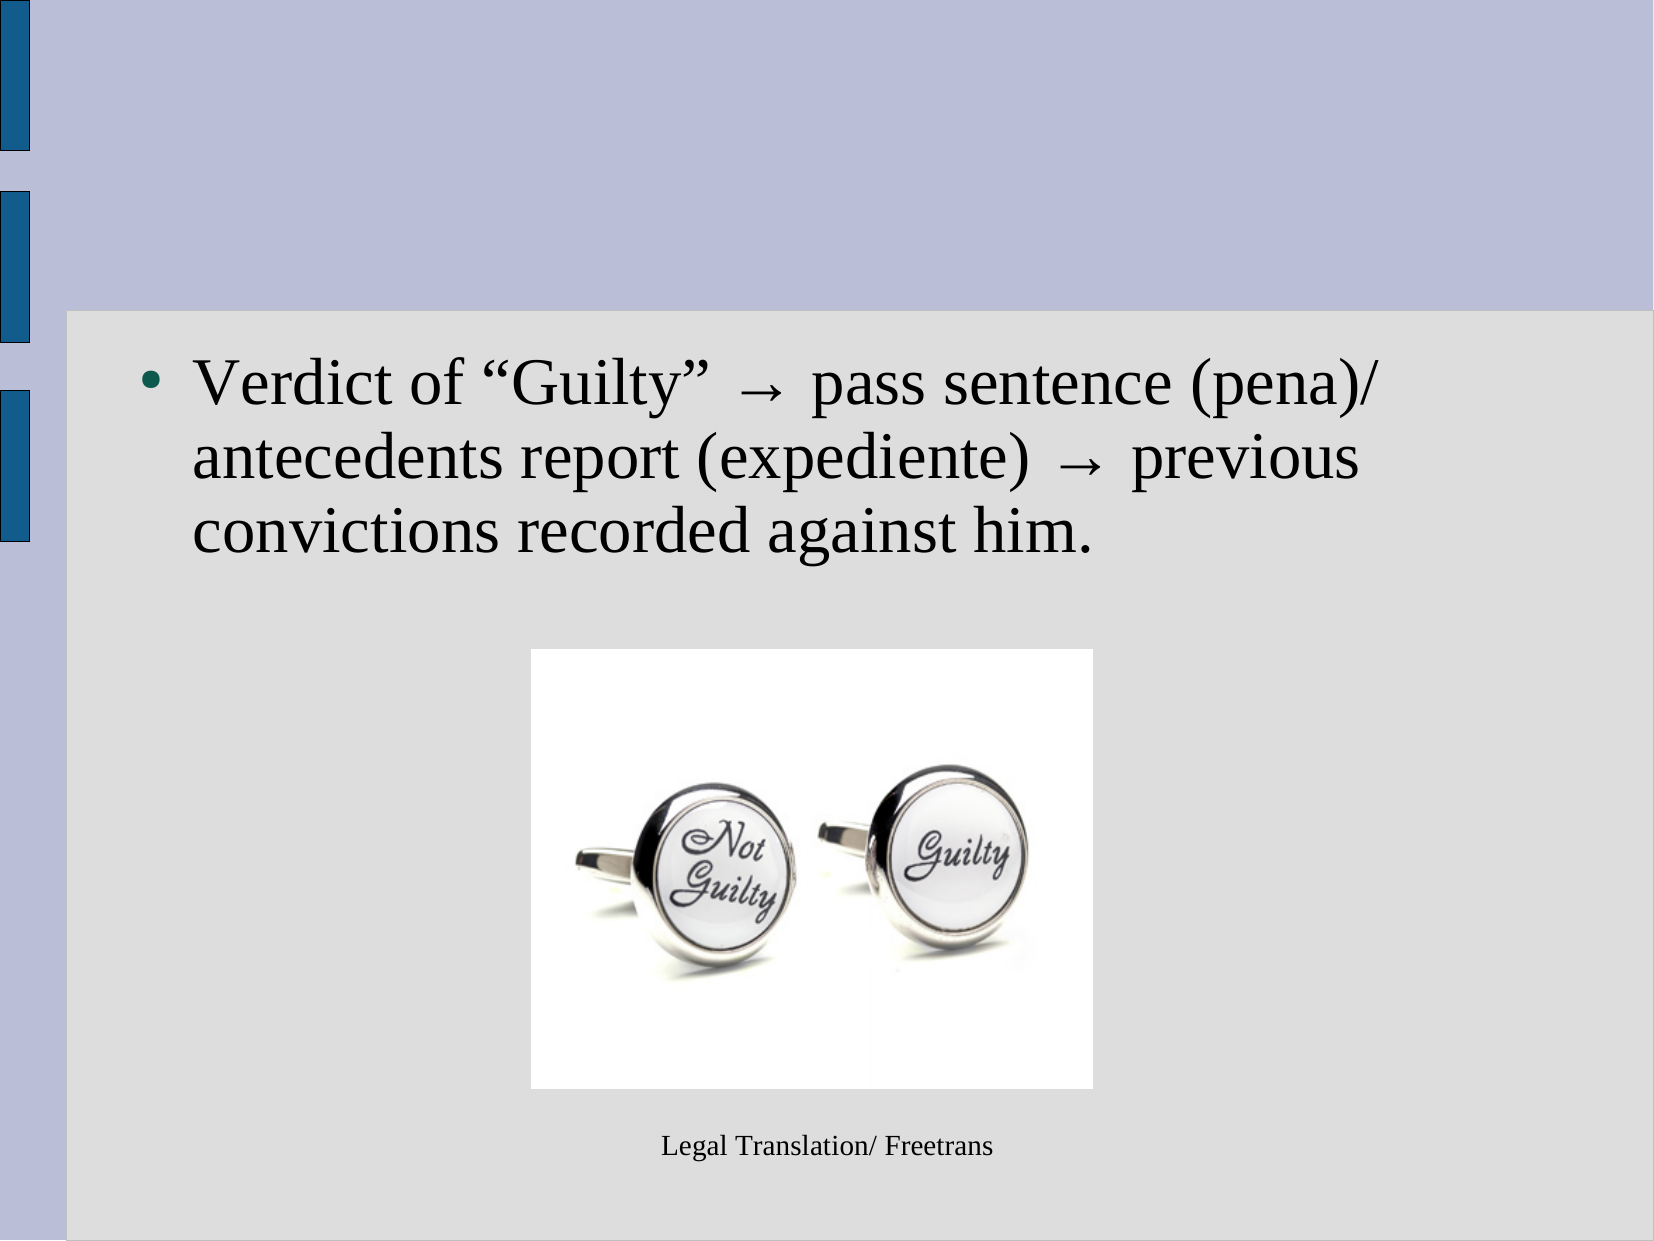

#
Verdict of “Guilty” → pass sentence (pena)/ antecedents report (expediente) → previous convictions recorded against him.
Legal Translation/ Freetrans